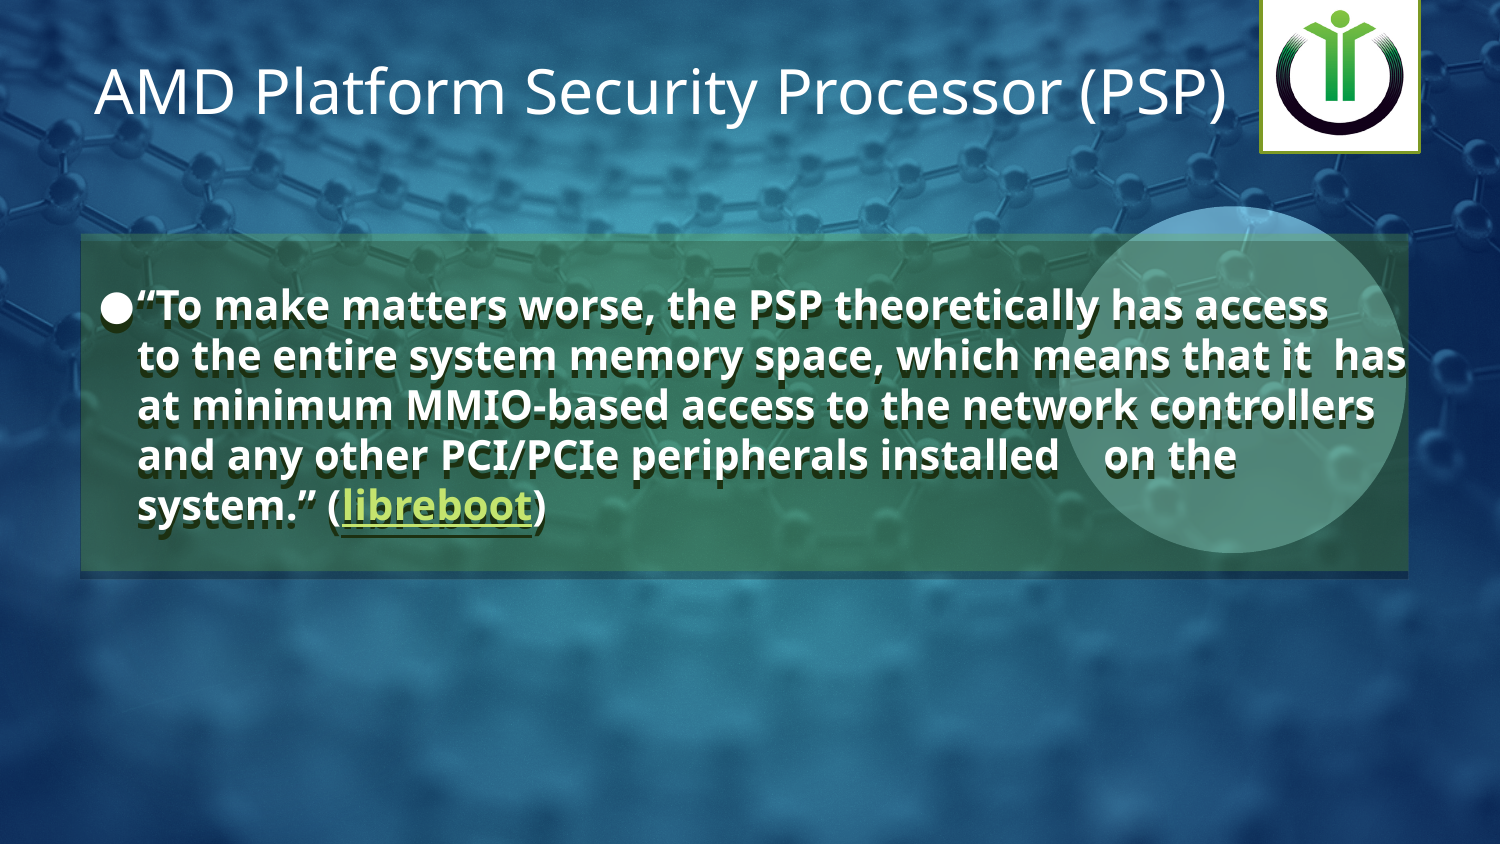

AMD Platform Security Processor (PSP)
“To make matters worse, the PSP theoretically has access to the entire system memory space, which means that it has at minimum MMIO-based access to the network controllers and any other PCI/PCIe peripherals installed on the system.” (libreboot)